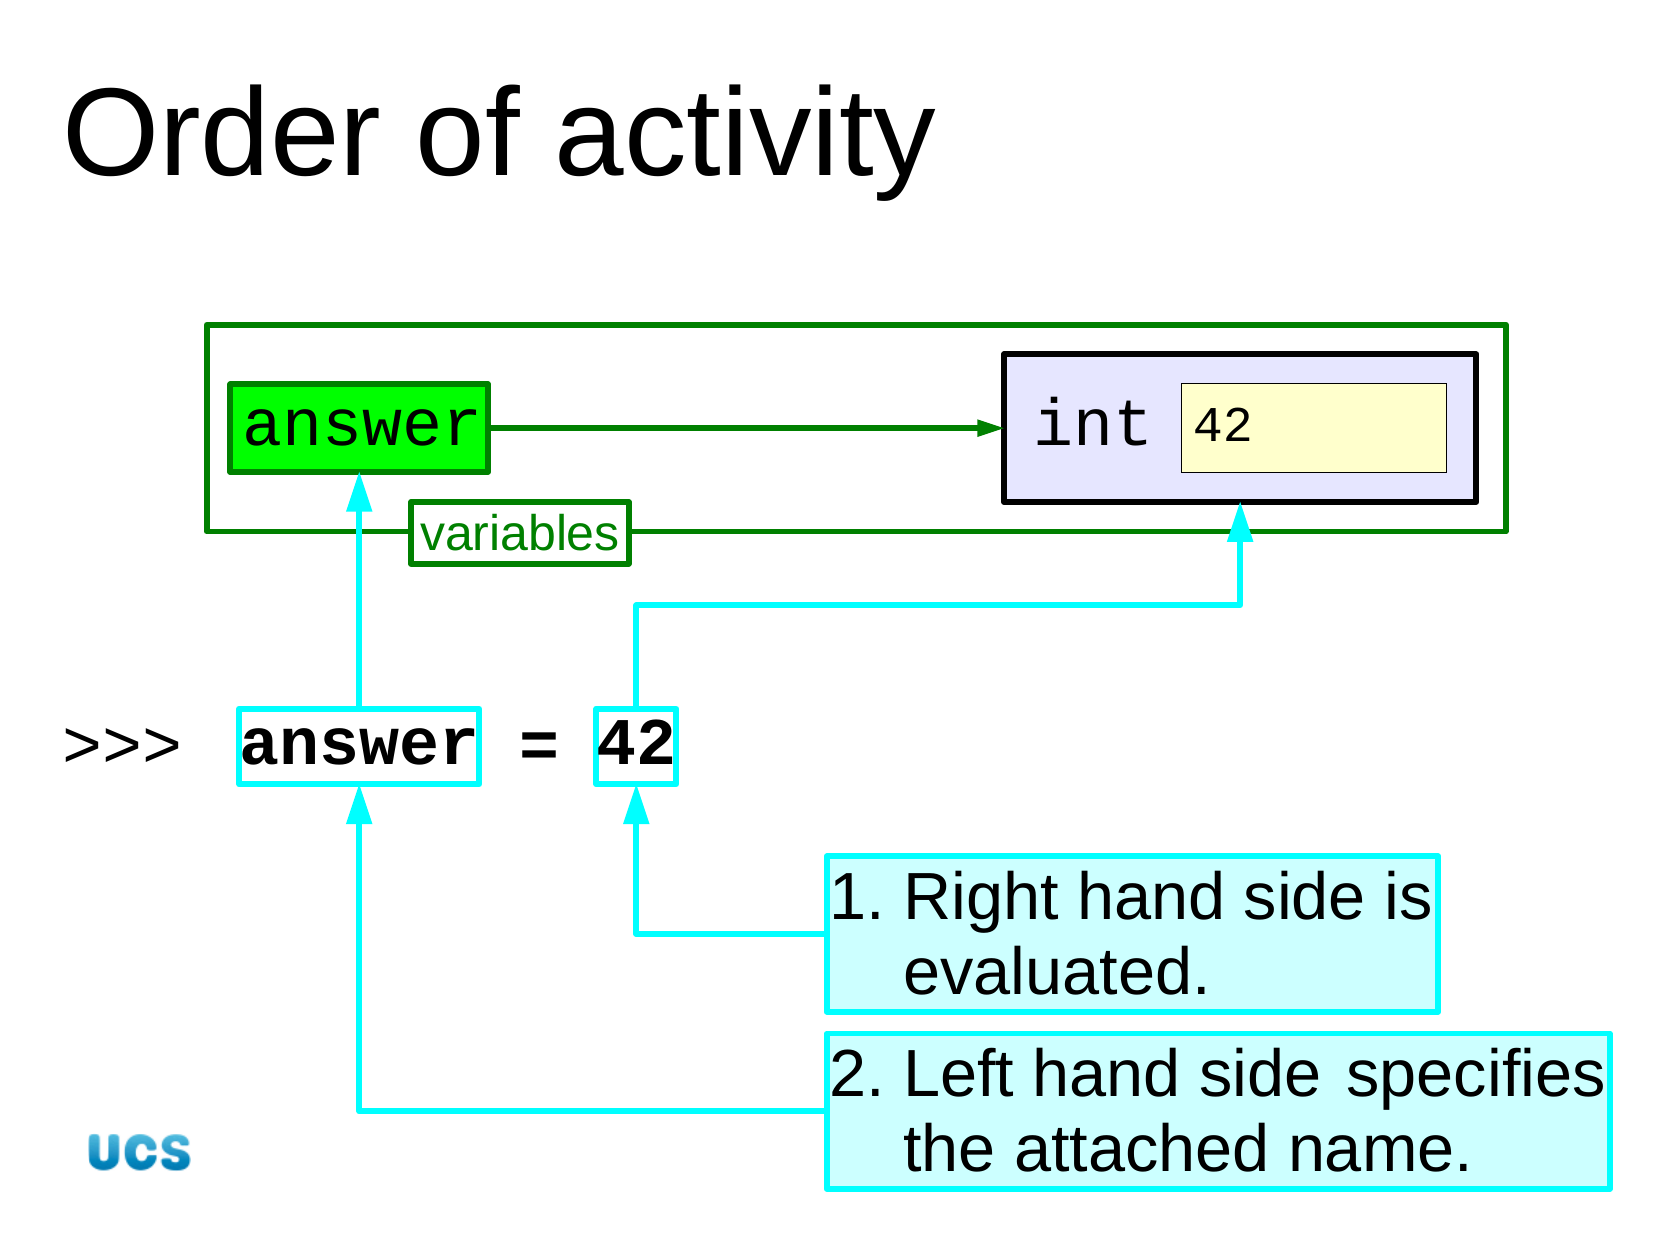

Order of activity
int
42
answer
variables
>>>
answer
=
42
1.	Right hand side is
	evaluated.
2.	Left hand side 	specifies
	the attached name.
109